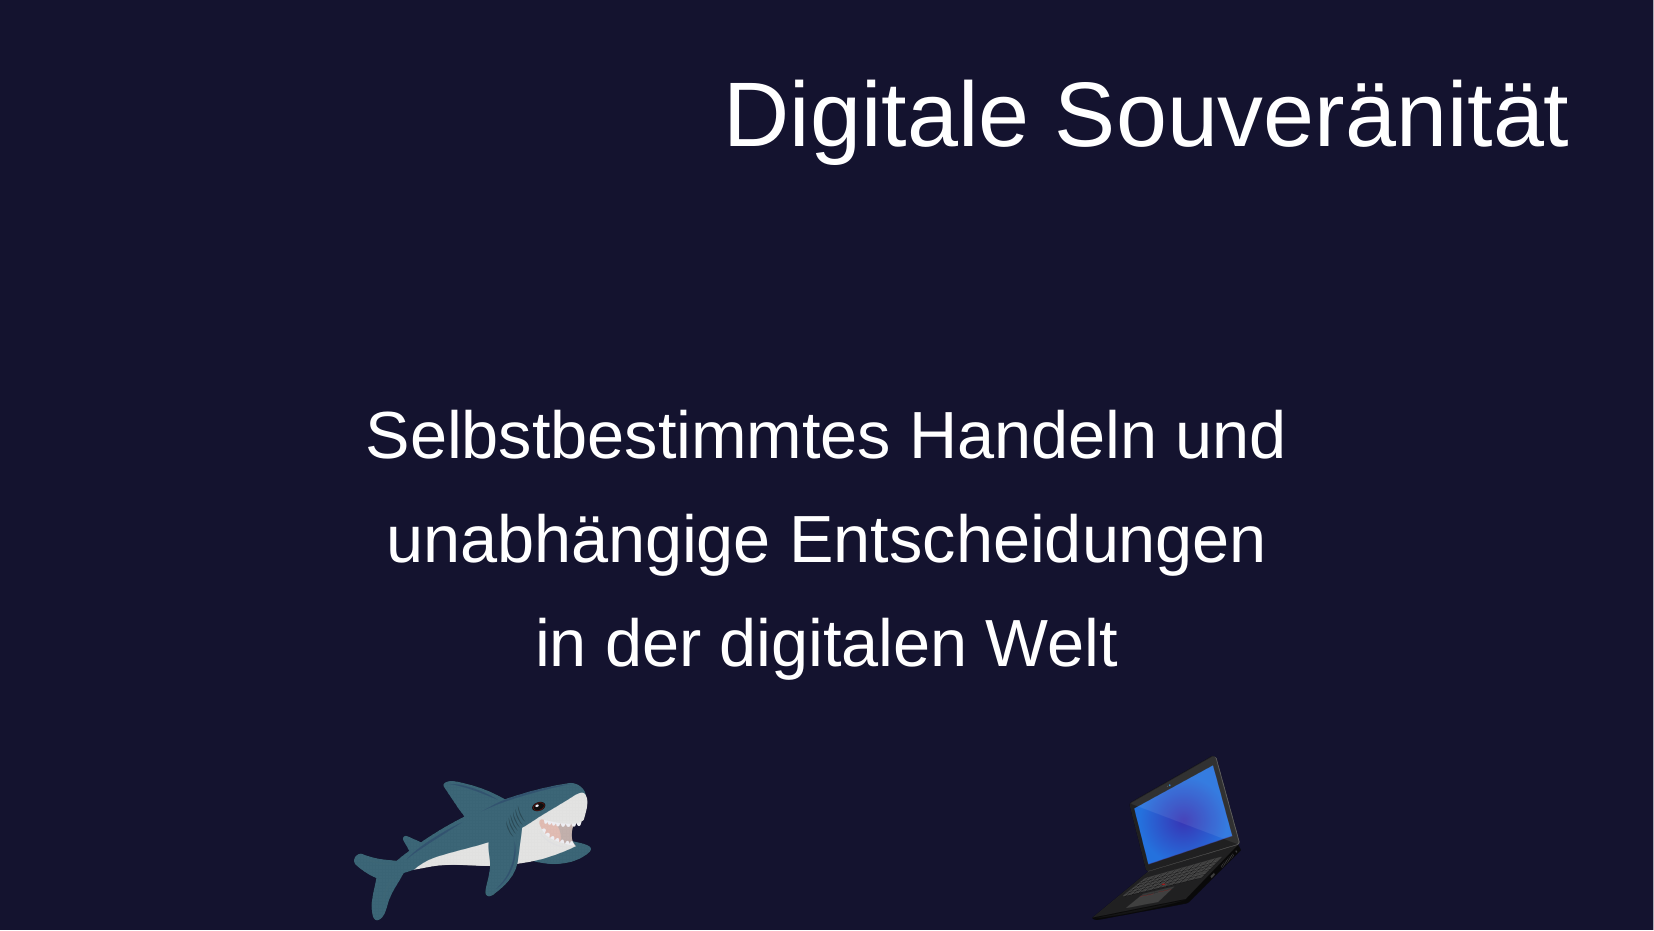

# Digitale Souveränität
Selbstbestimmtes Handeln und
unabhängige Entscheidungen
in der digitalen Welt